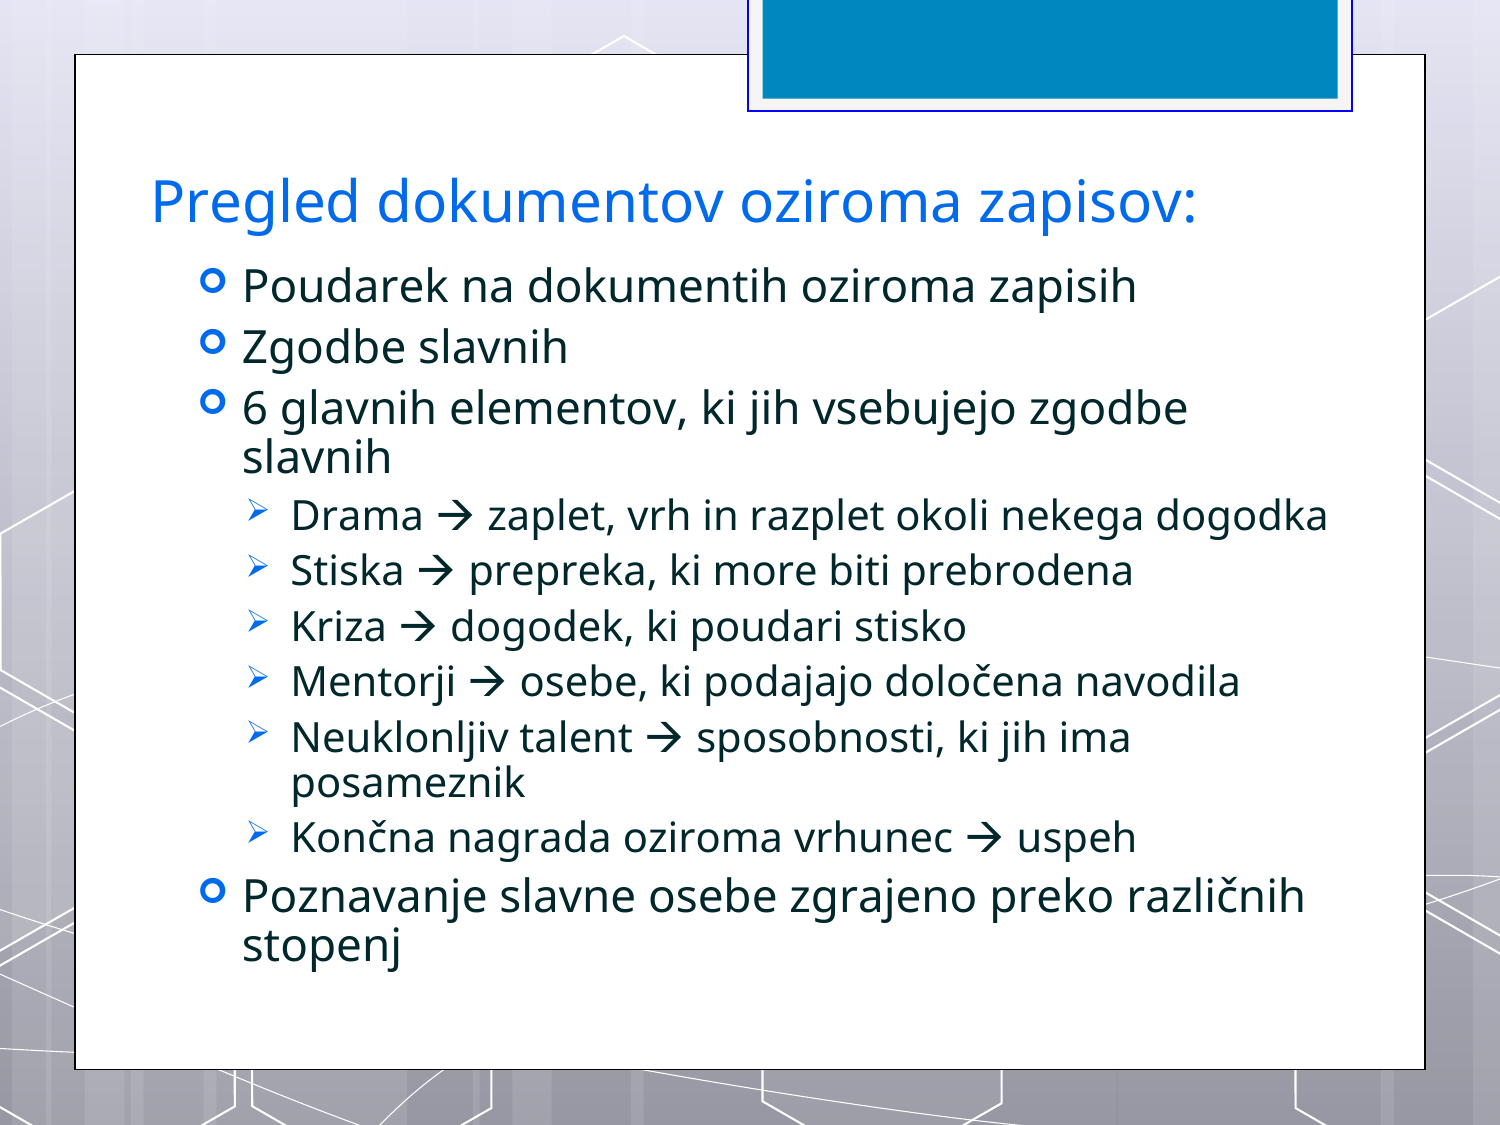

Pregled dokumentov oziroma zapisov:
Poudarek na dokumentih oziroma zapisih
Zgodbe slavnih
6 glavnih elementov, ki jih vsebujejo zgodbe slavnih
Drama  zaplet, vrh in razplet okoli nekega dogodka
Stiska  prepreka, ki more biti prebrodena
Kriza  dogodek, ki poudari stisko
Mentorji  osebe, ki podajajo določena navodila
Neuklonljiv talent  sposobnosti, ki jih ima posameznik
Končna nagrada oziroma vrhunec  uspeh
Poznavanje slavne osebe zgrajeno preko različnih stopenj